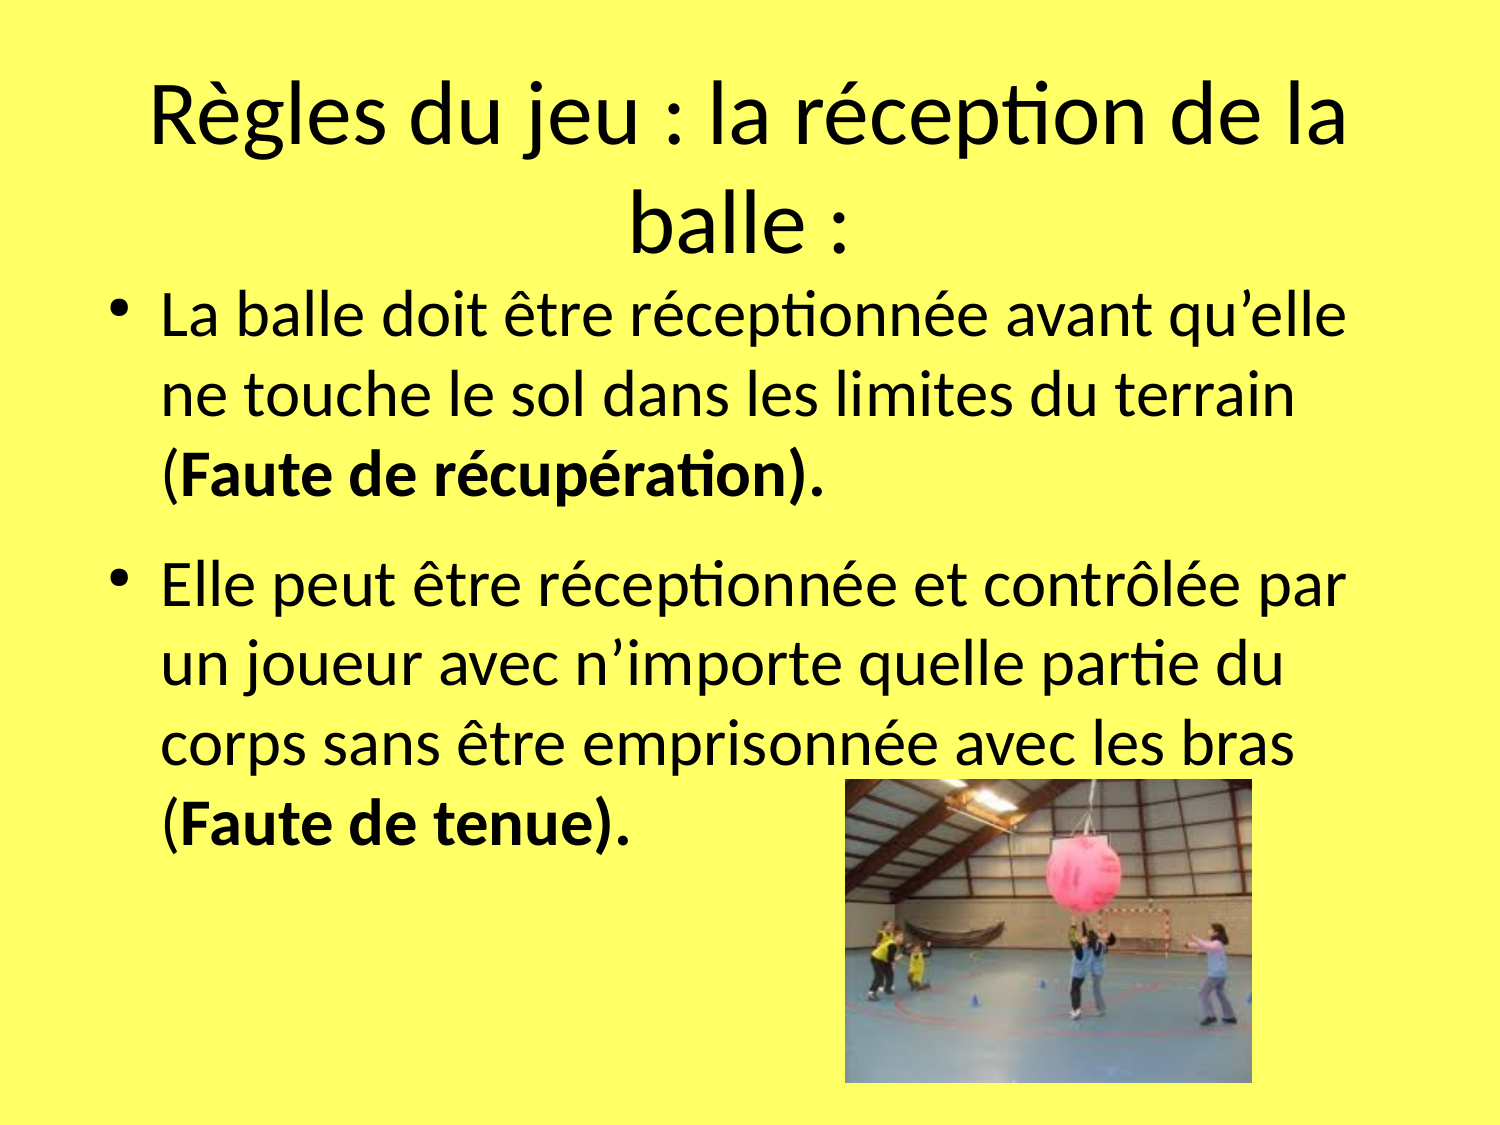

# Règles du jeu : la réception de la balle :
La balle doit être réceptionnée avant qu’elle ne touche le sol dans les limites du terrain (Faute de récupération).
Elle peut être réceptionnée et contrôlée par un joueur avec n’importe quelle partie du corps sans être emprisonnée avec les bras (Faute de tenue).